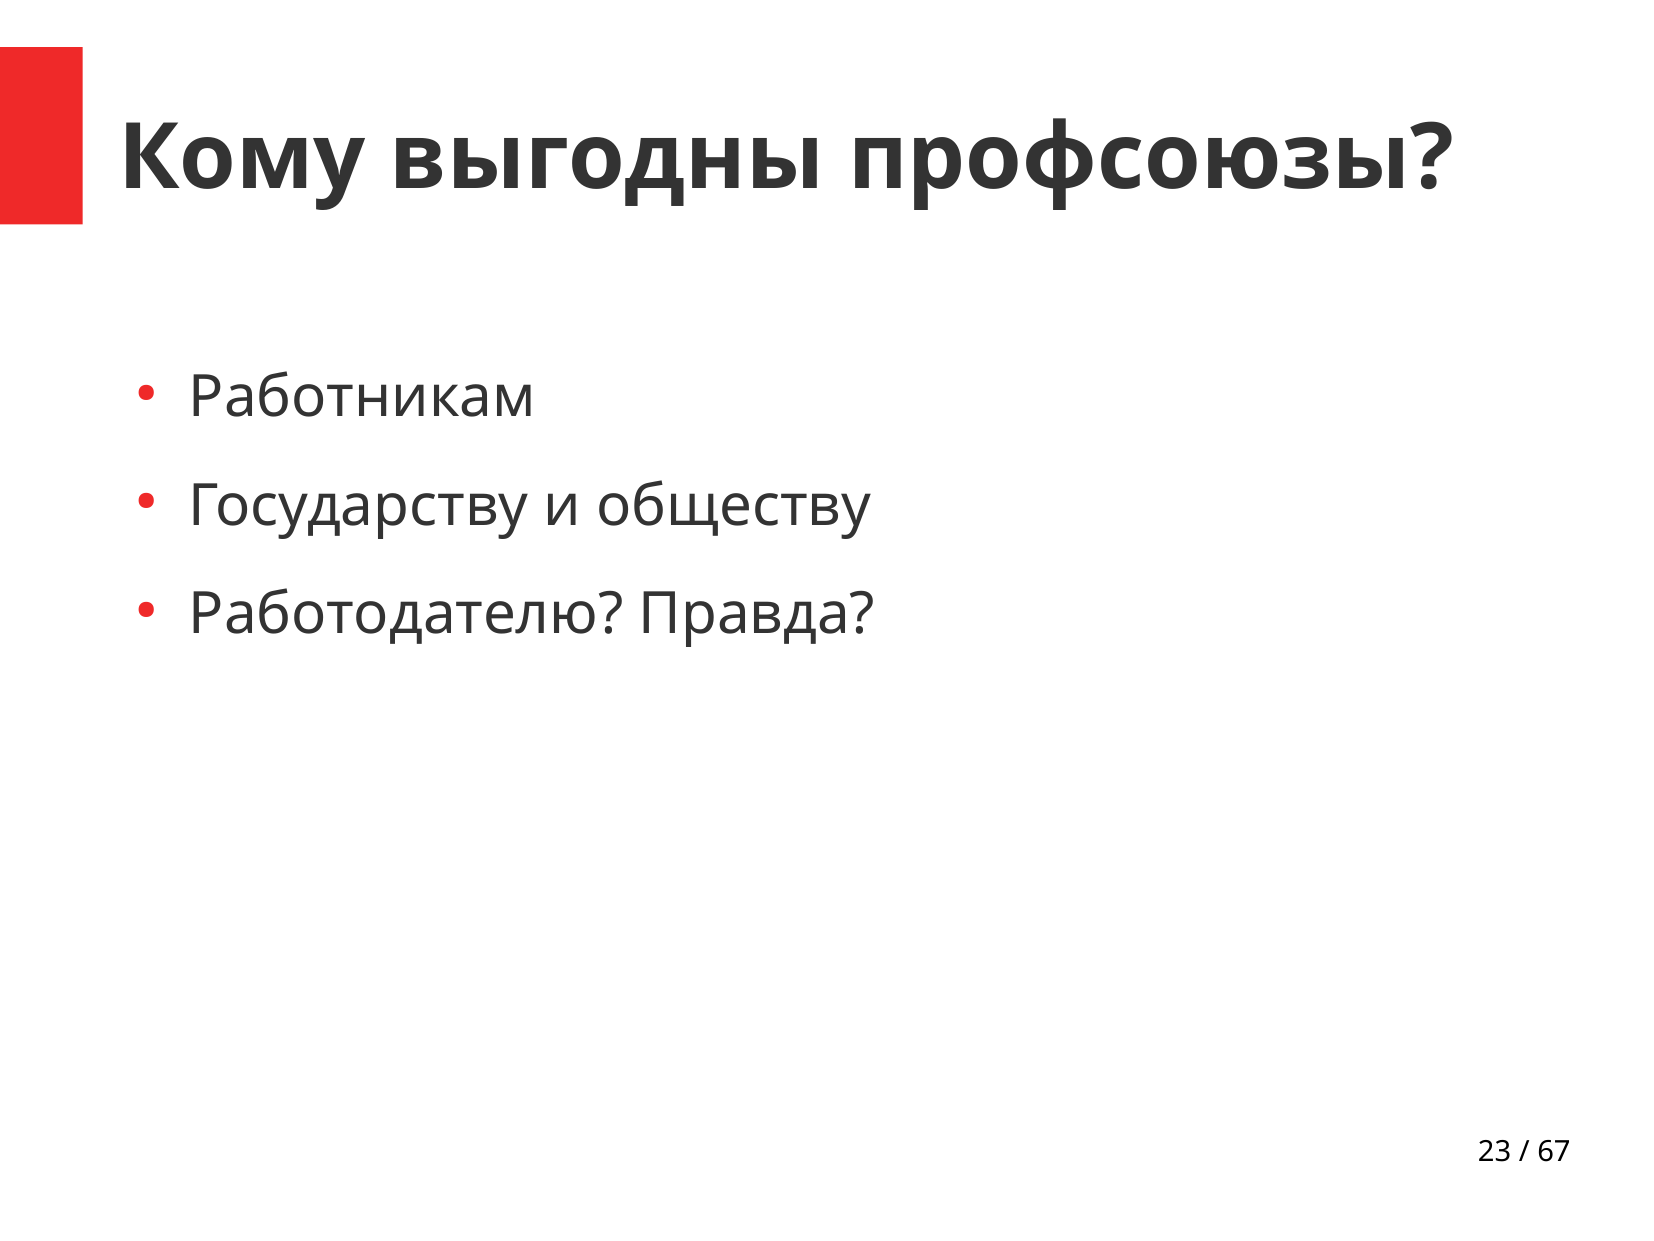

# Кому выгодны профсоюзы?
Работникам
Государству и обществу
Работодателю? Правда?
23